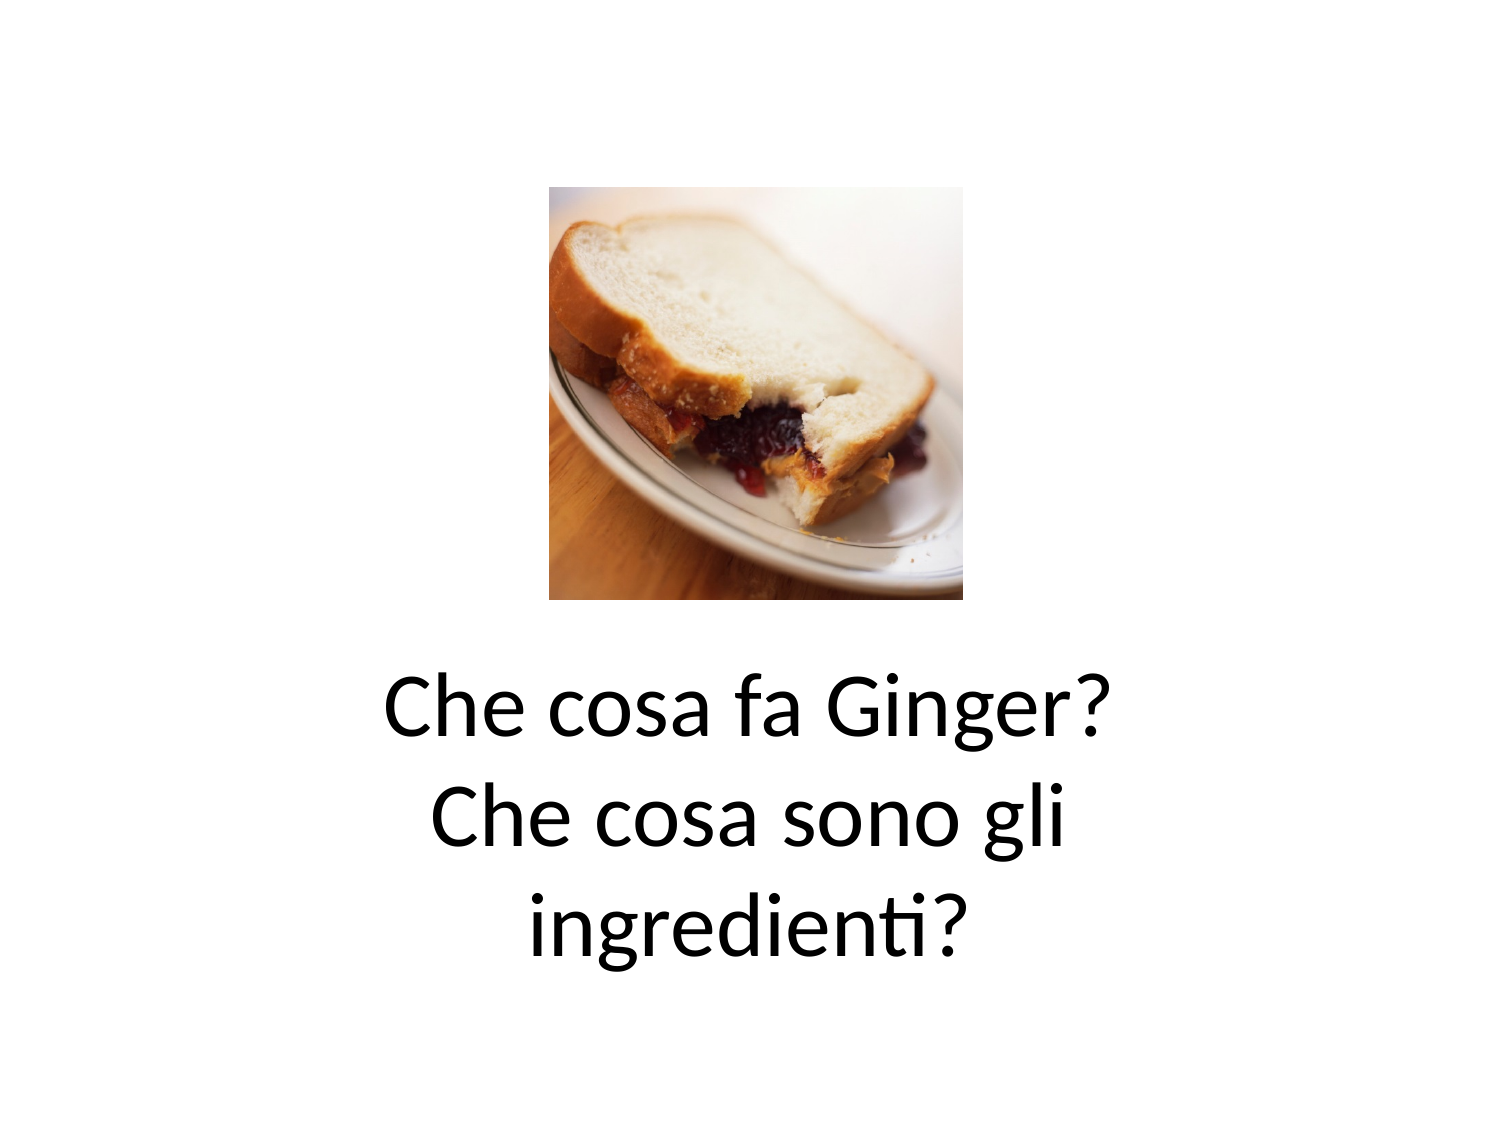

#
Che cosa fa Ginger?
Che cosa sono gli ingredienti?